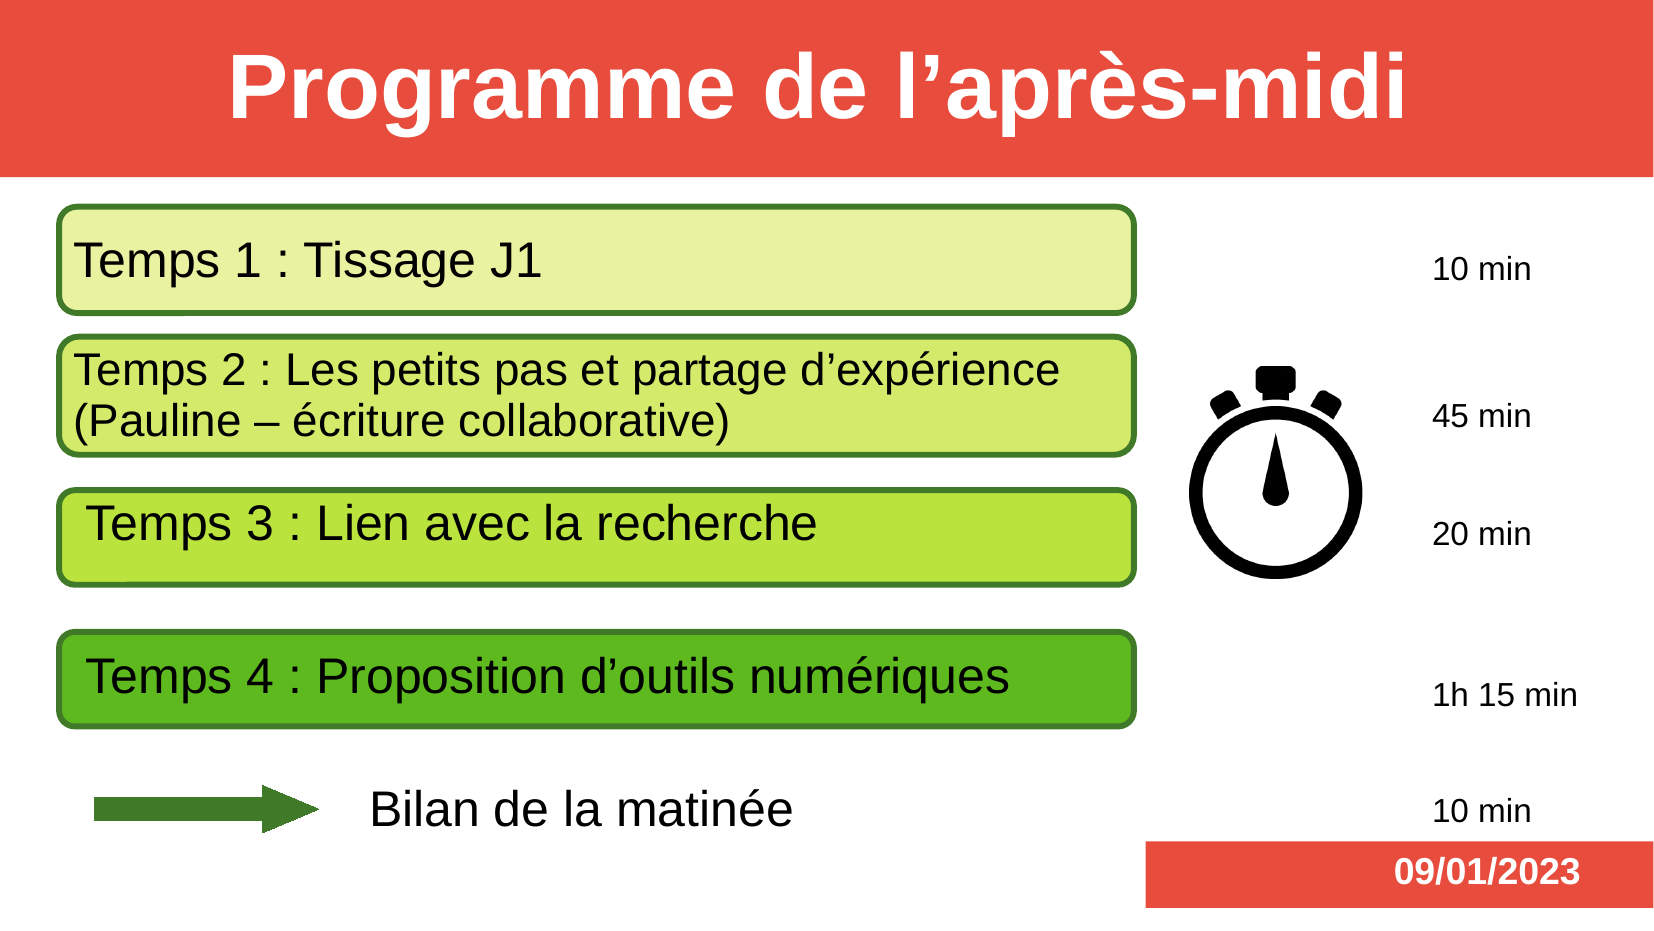

Programme de l’après-midi
Temps 1 : Tissage J1
10 min
Temps 2 : Les petits pas et partage d’expérience (Pauline – écriture collaborative)
45 min
Temps 3 : Lien avec la recherche
20 min
Temps 4 : Proposition d’outils numériques
1h 15 min
Bilan de la matinée
10 min